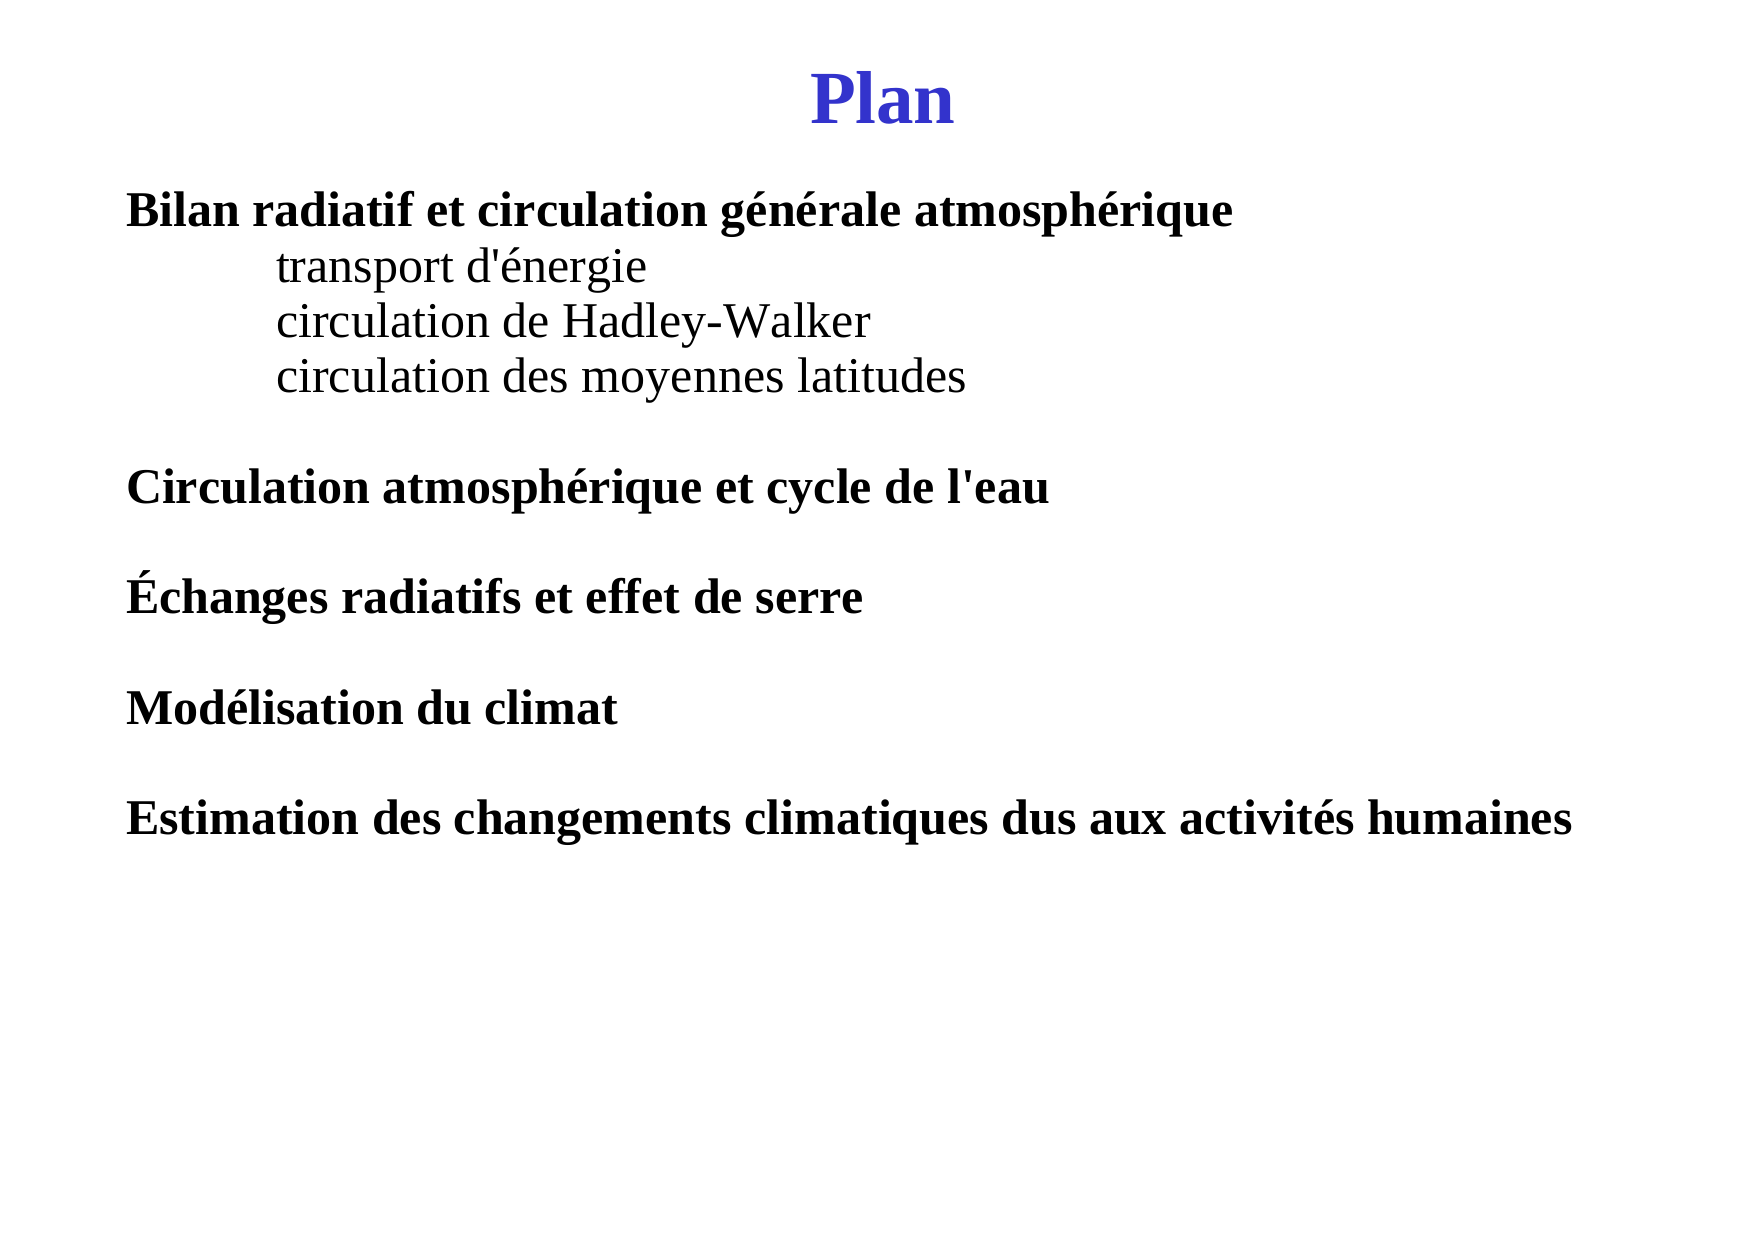

Plan
 Bilan radiatif et circulation générale atmosphérique
 transport d'énergie
 circulation de Hadley-Walker
 circulation des moyennes latitudes
 Circulation atmosphérique et cycle de l'eau
 Échanges radiatifs et effet de serre
 Modélisation du climat
 Estimation des changements climatiques dus aux activités humaines